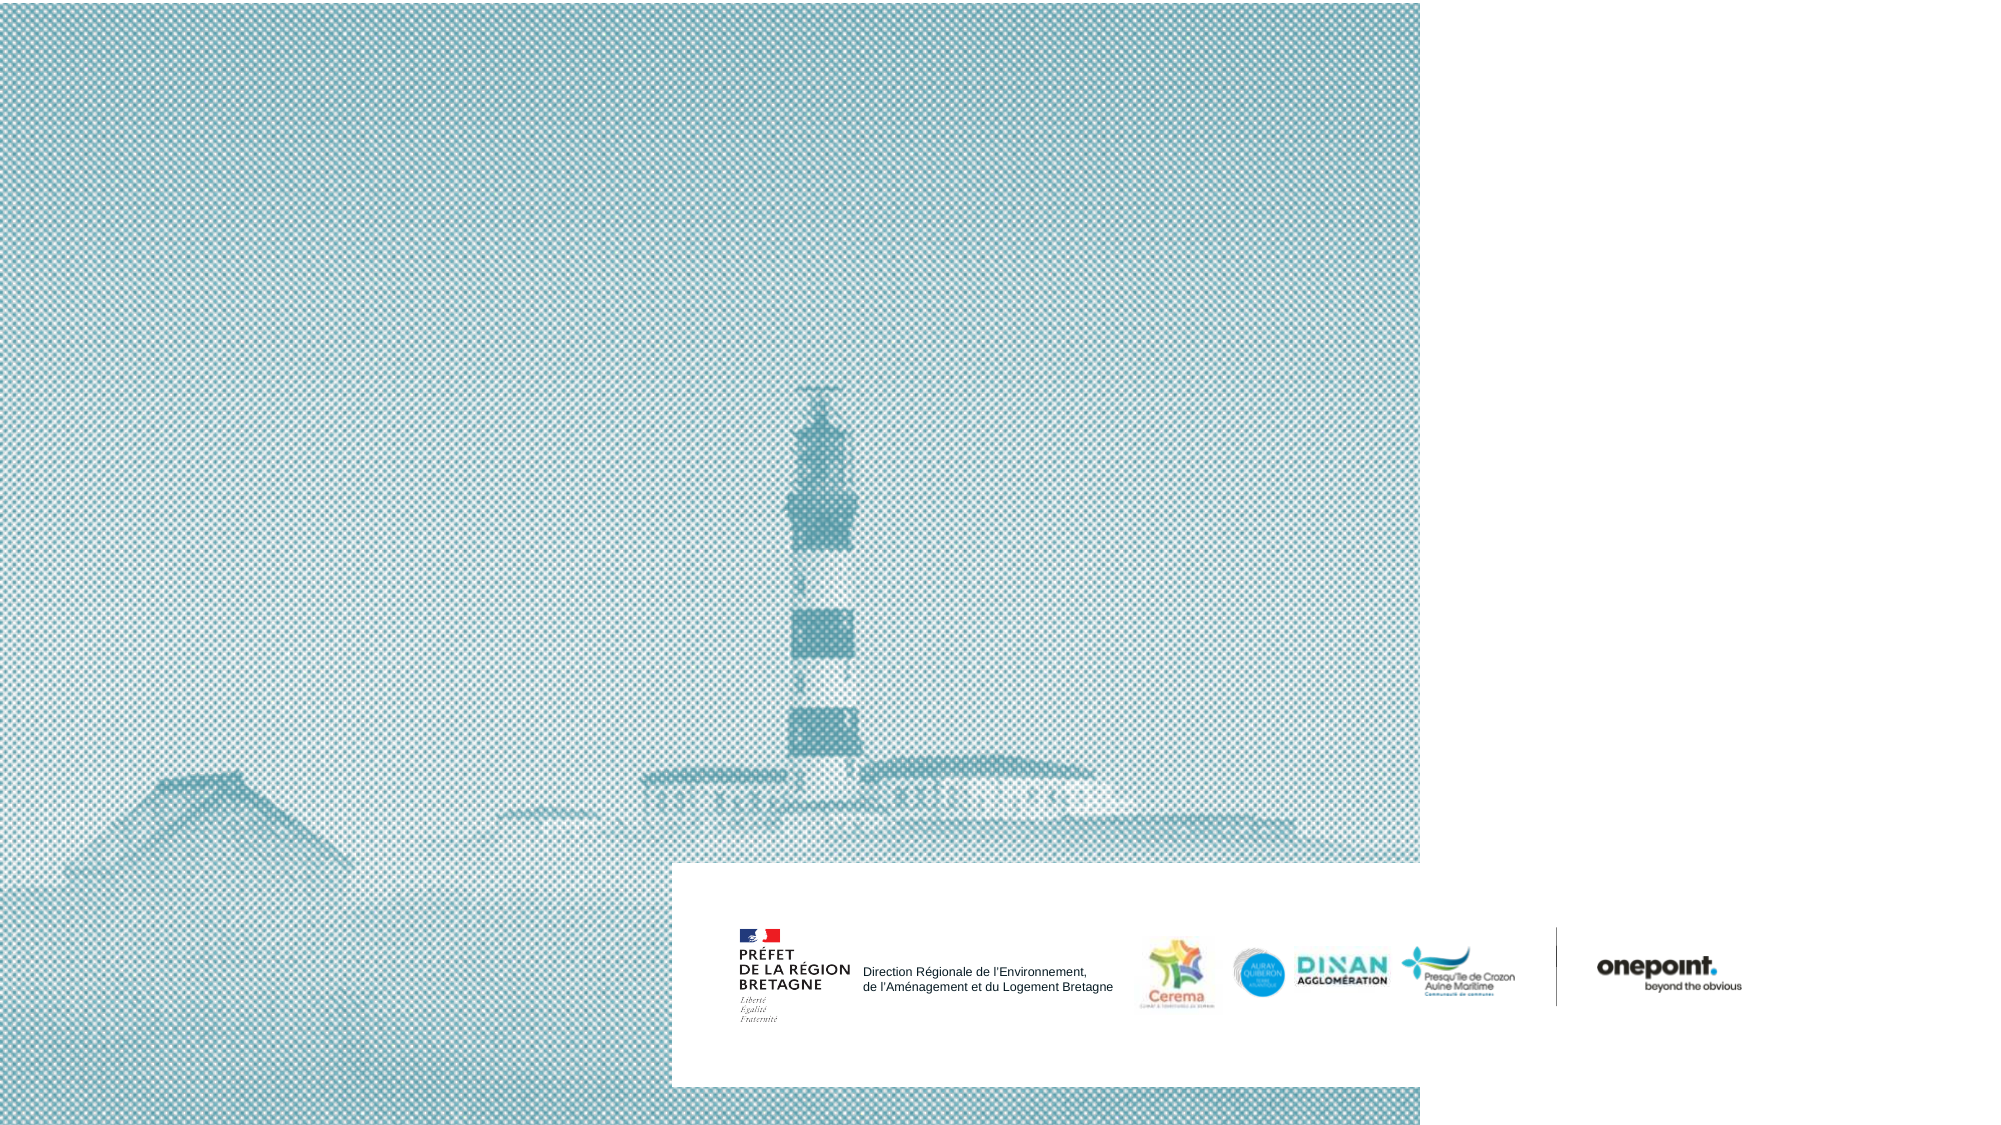

Direction Régionale de l’Environnement,
de l’Aménagement et du Logement Bretagne